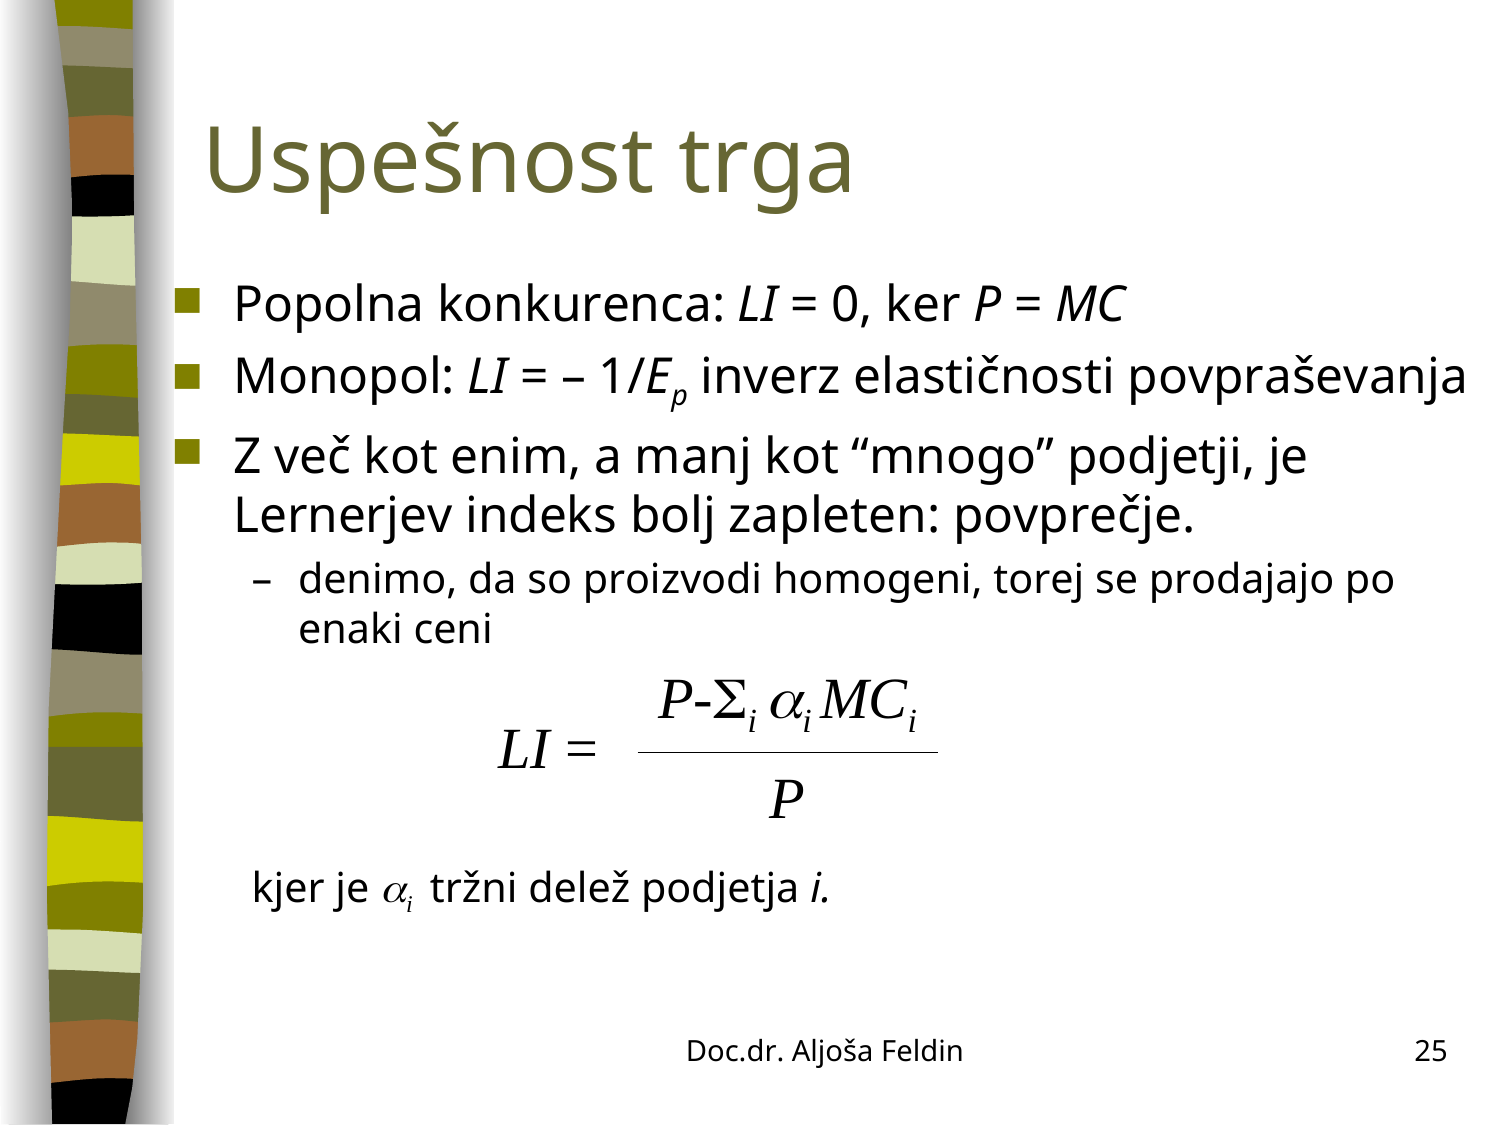

Uspešnost trga
# Popolna konkurenca: LI = 0, ker P = MC
Monopol: LI = – 1/Ep inverz elastičnosti povpraševanja
Z več kot enim, a manj kot “mnogo” podjetji, je Lernerjev indeks bolj zapleten: povprečje.
denimo, da so proizvodi homogeni, torej se prodajajo po enaki ceni
kjer je i tržni delež podjetja i.
P-i i MCi
LI =
P
Doc.dr. Aljoša Feldin